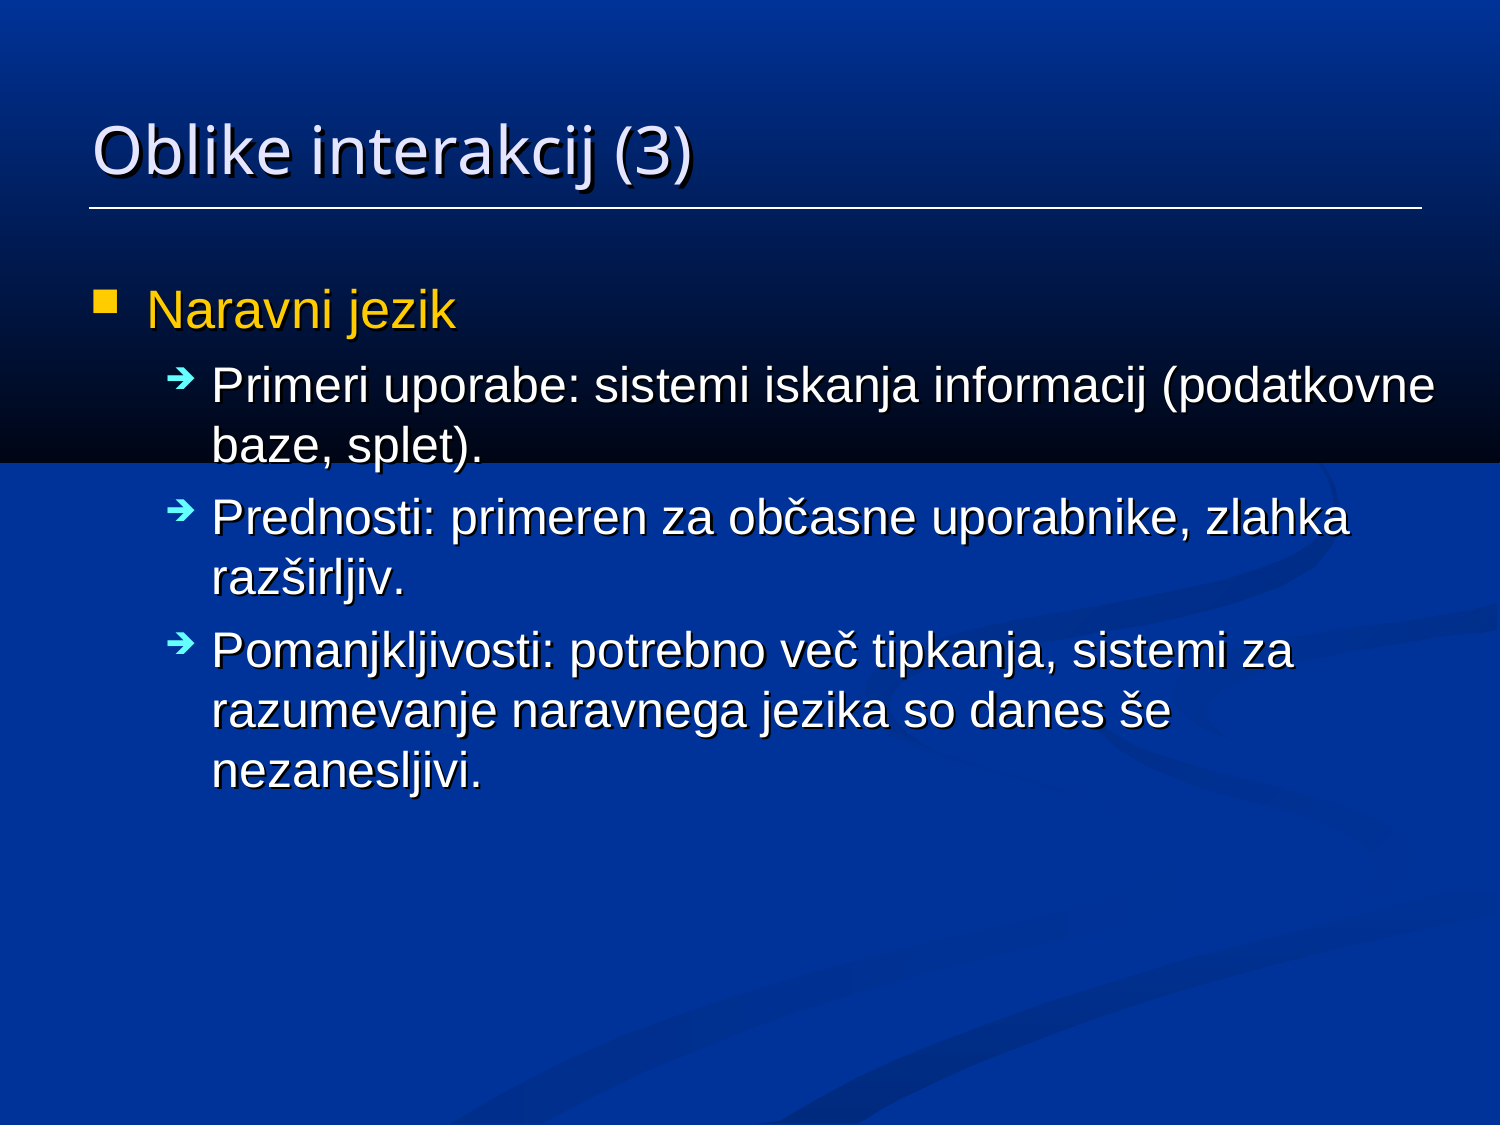

Oblike interakcij (3)
# Naravni jezik
Primeri uporabe: sistemi iskanja informacij (podatkovne baze, splet).
Prednosti: primeren za občasne uporabnike, zlahka razširljiv.
Pomanjkljivosti: potrebno več tipkanja, sistemi za razumevanje naravnega jezika so danes še nezanesljivi.